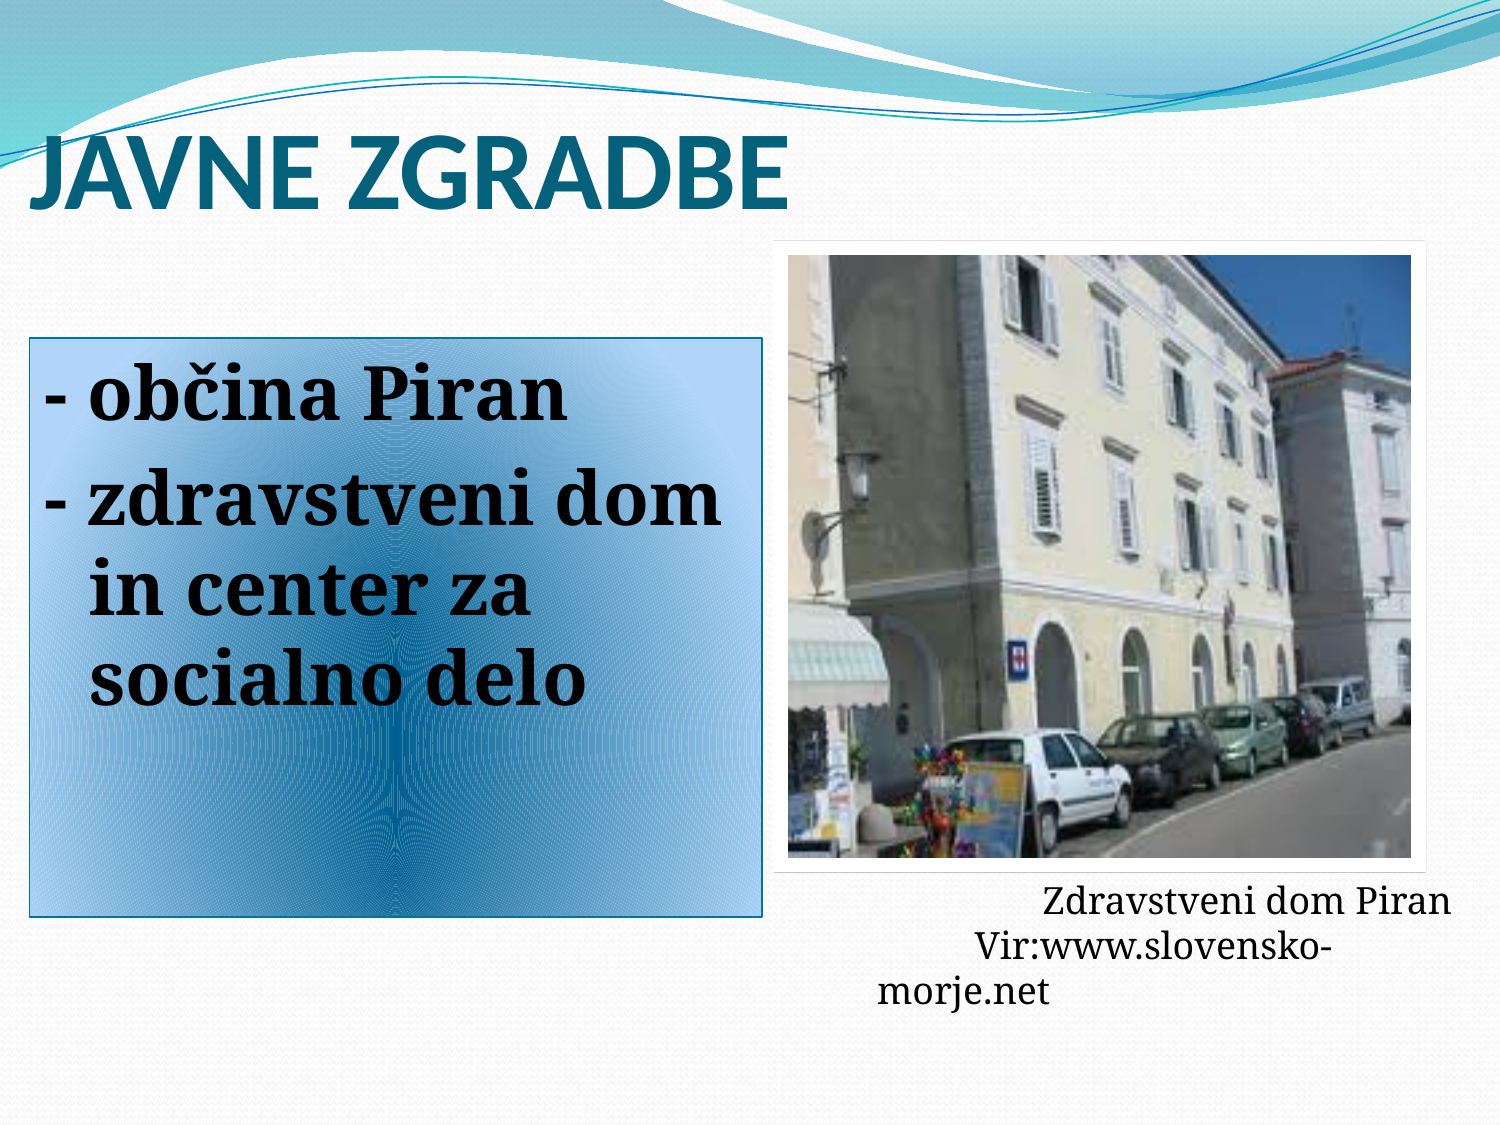

# JAVNE ZGRADBE
- občina Piran
- zdravstveni dom in center za socialno delo
 Zdravstveni dom Piran
 Vir:www.slovensko-morje.net